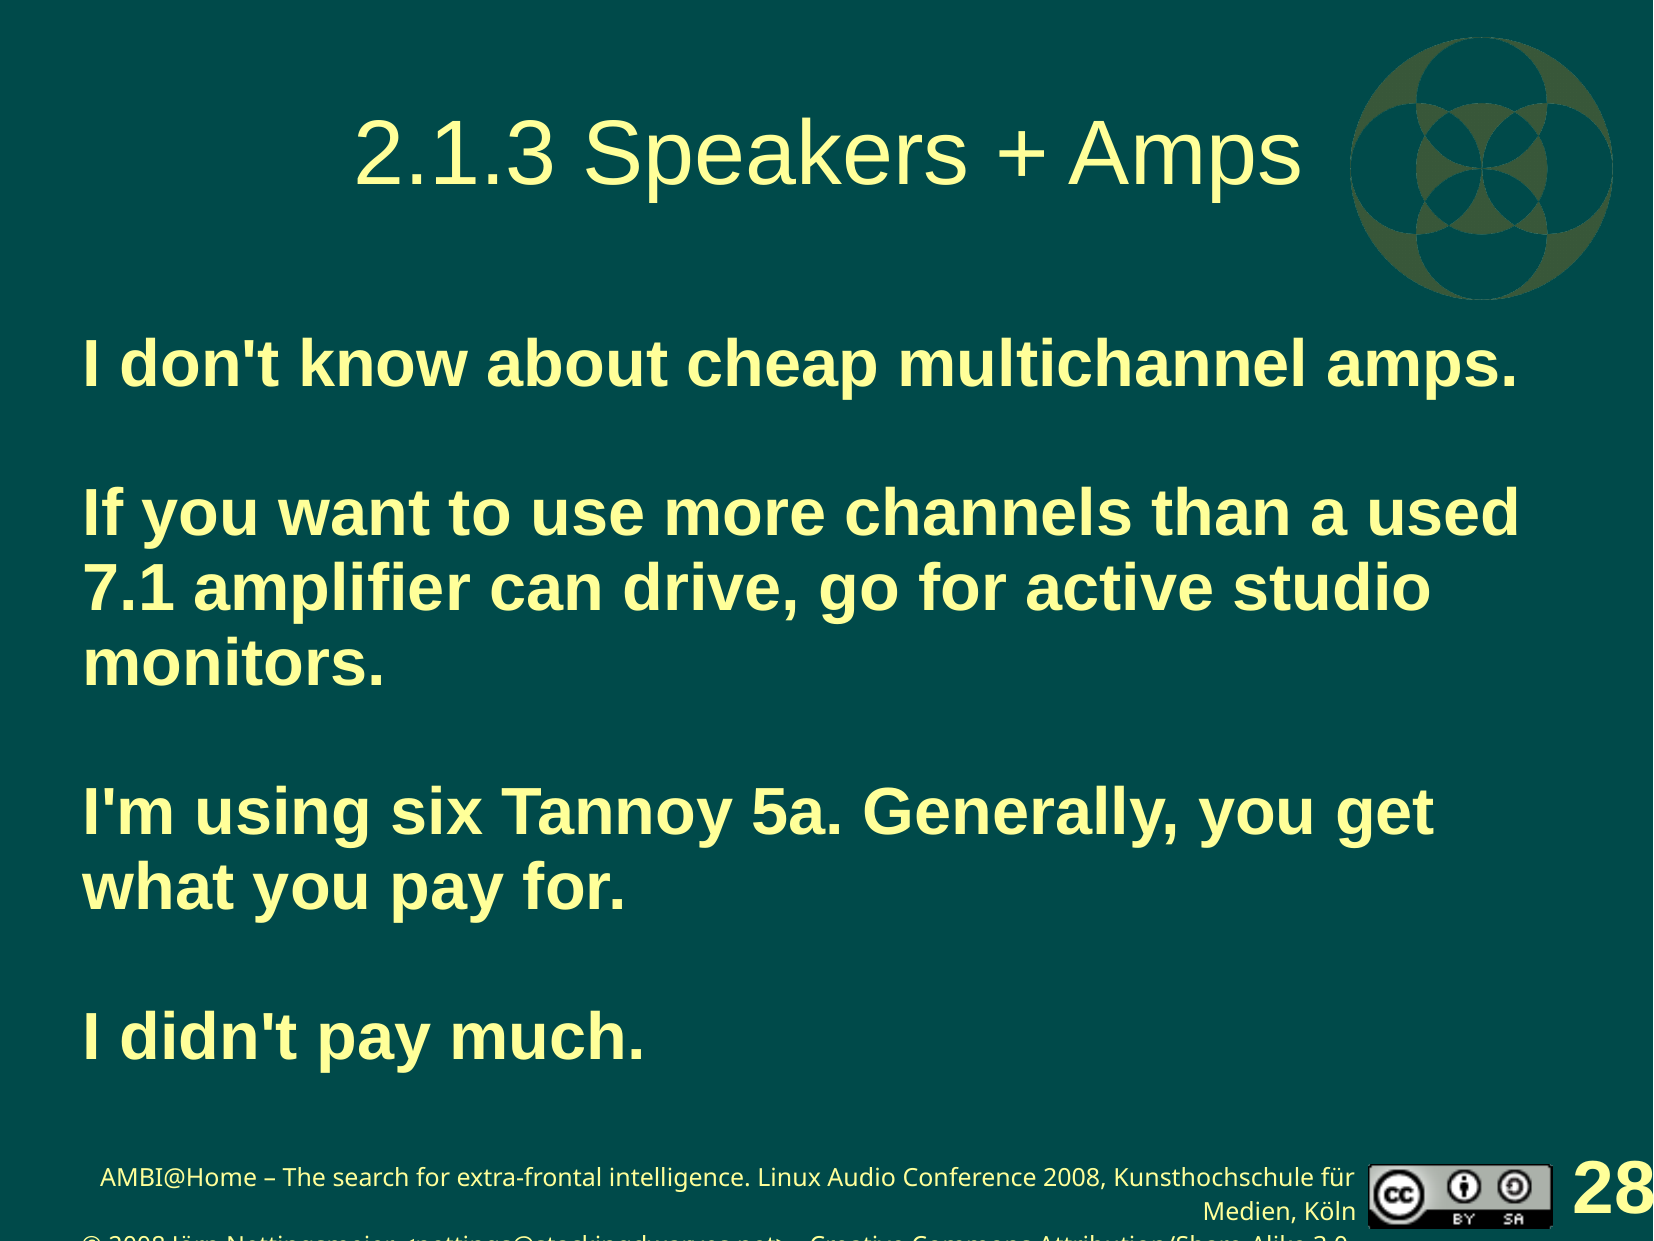

# 2.1.3 Speakers + Amps
I don't know about cheap multichannel amps.
If you want to use more channels than a used 7.1 amplifier can drive, go for active studio monitors.
I'm using six Tannoy 5a. Generally, you get what you pay for.
I didn't pay much.